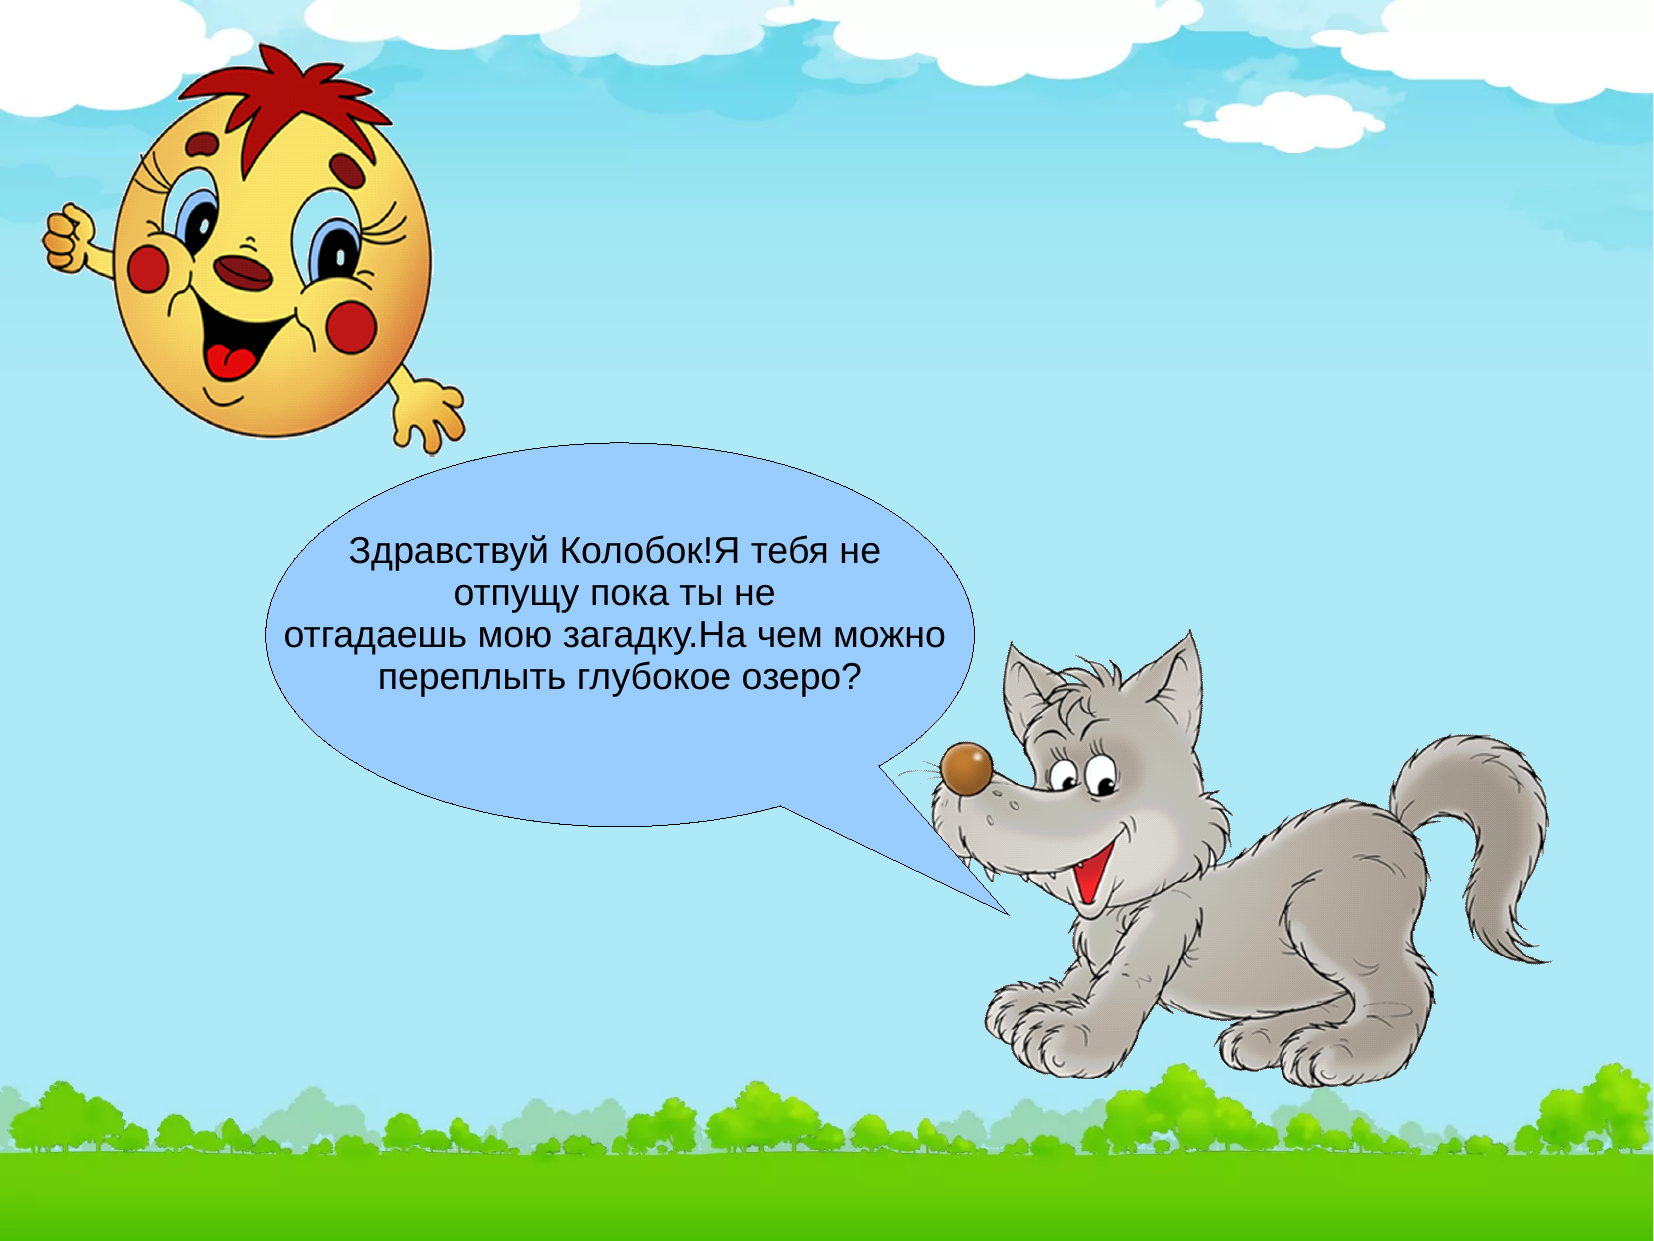

Здравствуй Колобок!Я тебя не
отпущу пока ты не
отгадаешь мою загадку.На чем можно
переплыть глубокое озеро?